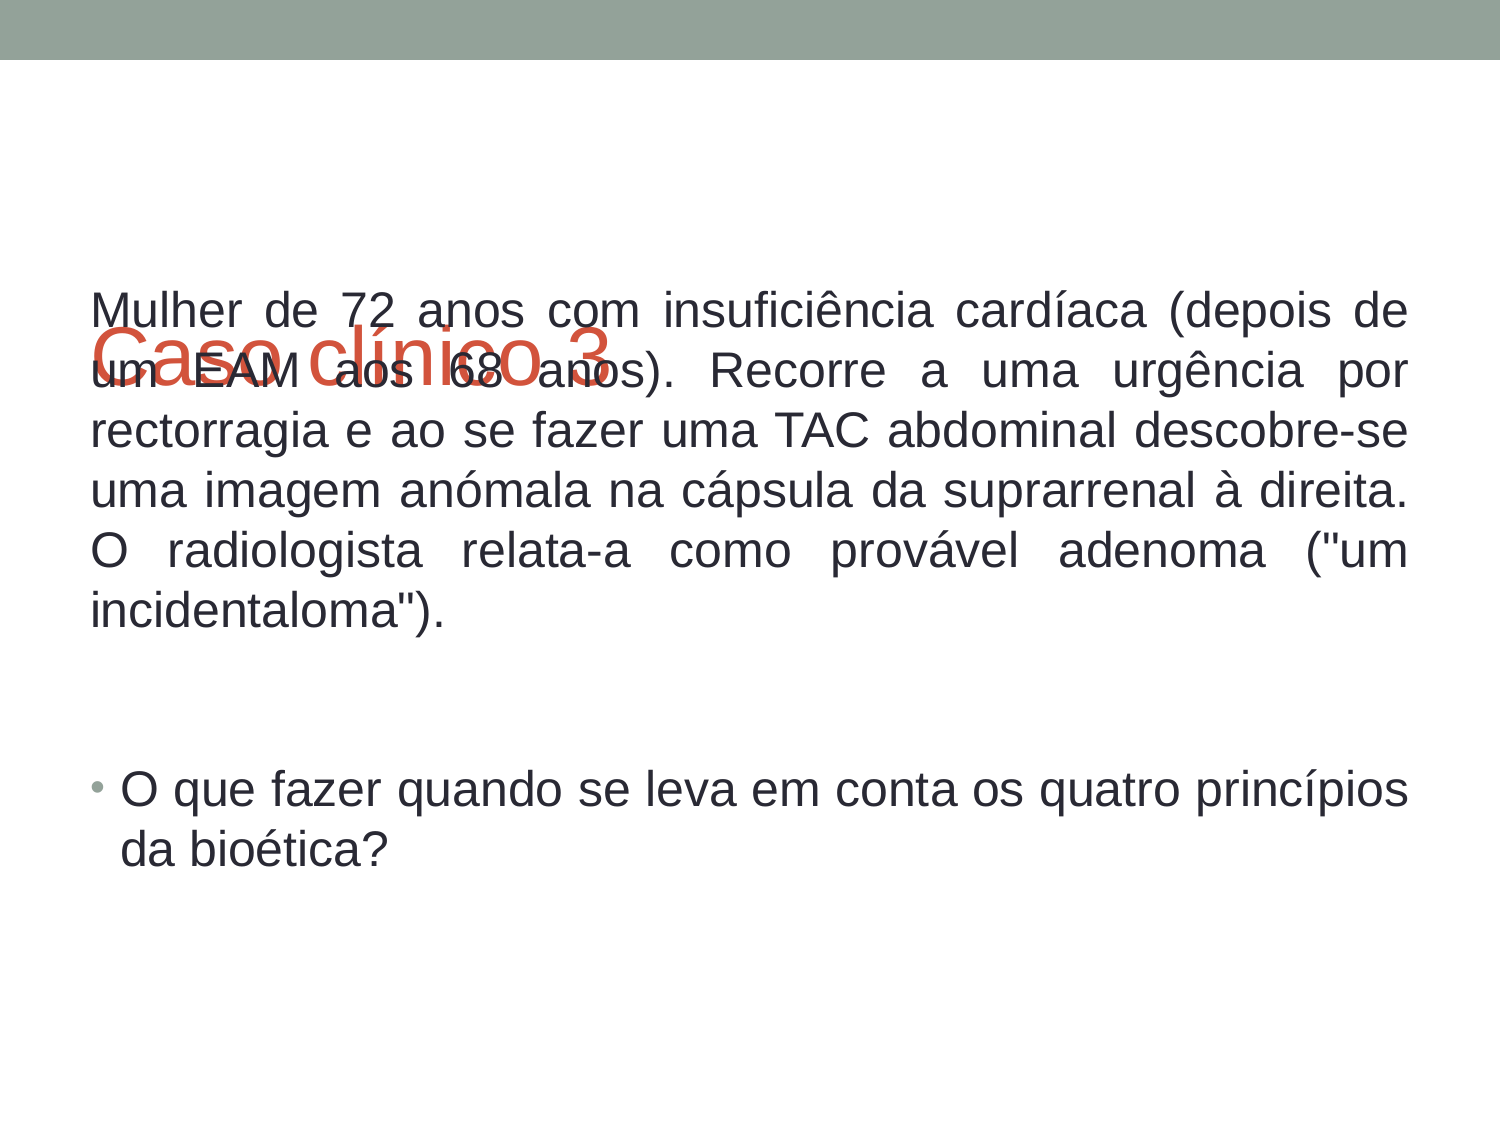

# Caso clínico 3
Mulher de 72 anos com insuficiência cardíaca (depois de um EAM aos 68 anos). Recorre a uma urgência por rectorragia e ao se fazer uma TAC abdominal descobre-se uma imagem anómala na cápsula da suprarrenal à direita. O radiologista relata-a como provável adenoma ("um incidentaloma").
O que fazer quando se leva em conta os quatro princípios da bioética?